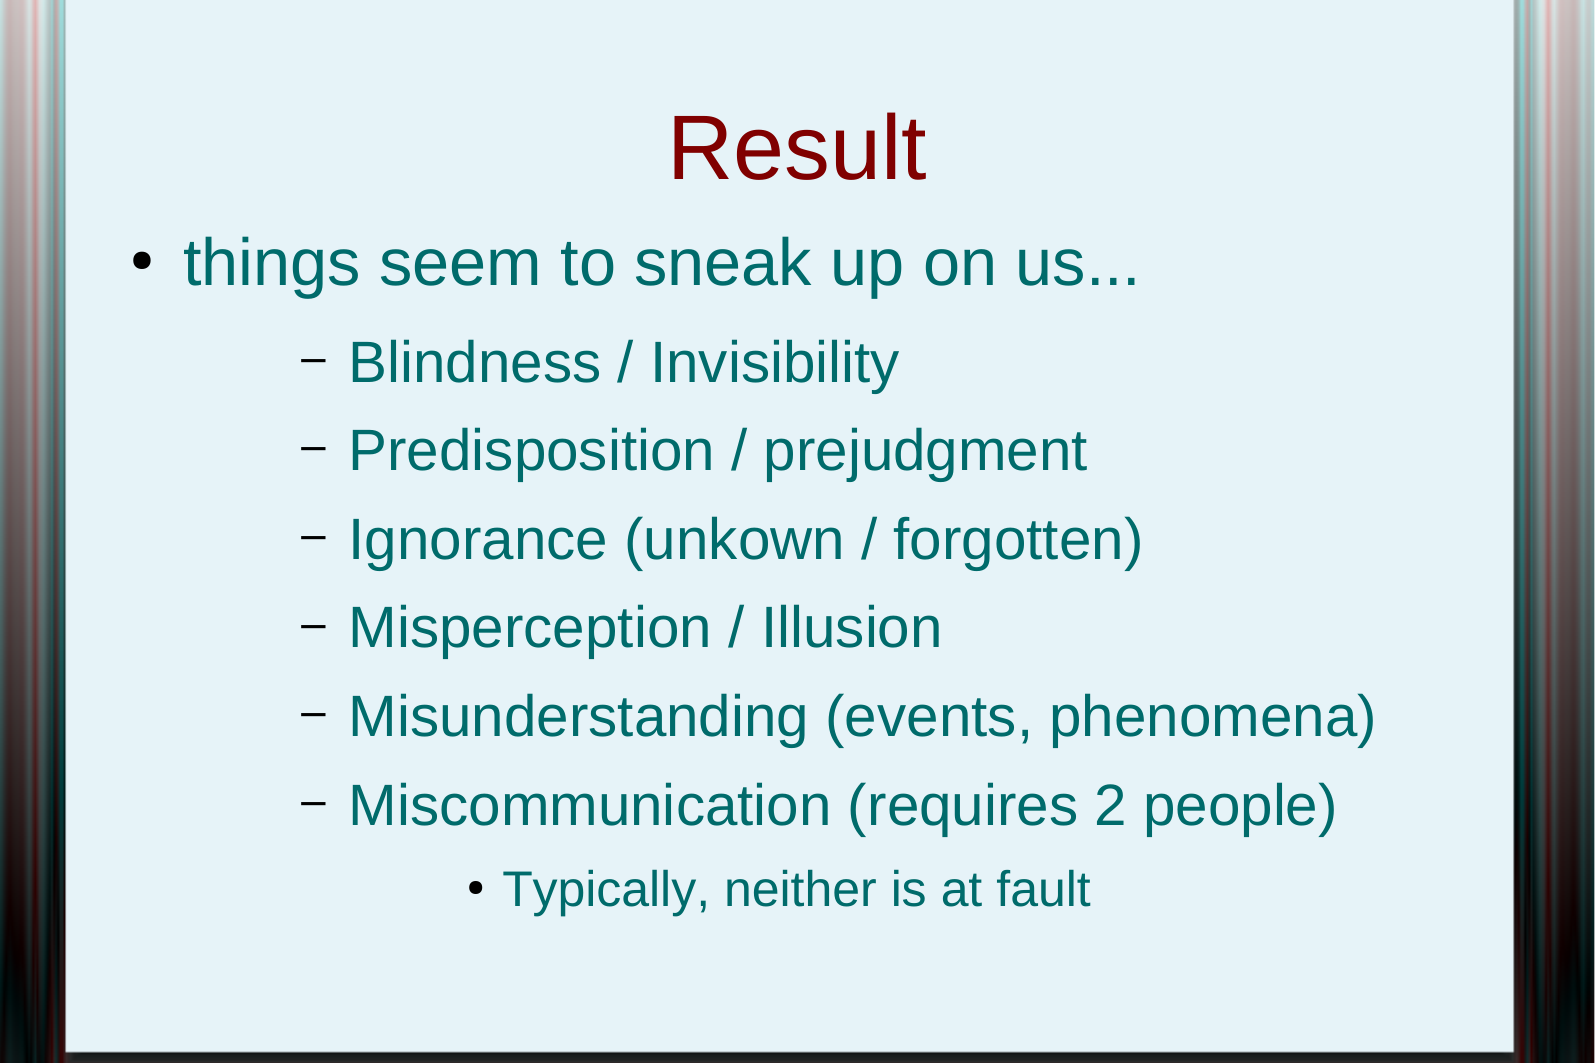

# Result
things seem to sneak up on us...
Blindness / Invisibility
Predisposition / prejudgment
Ignorance (unkown / forgotten)
Misperception / Illusion
Misunderstanding (events, phenomena)
Miscommunication (requires 2 people)
Typically, neither is at fault